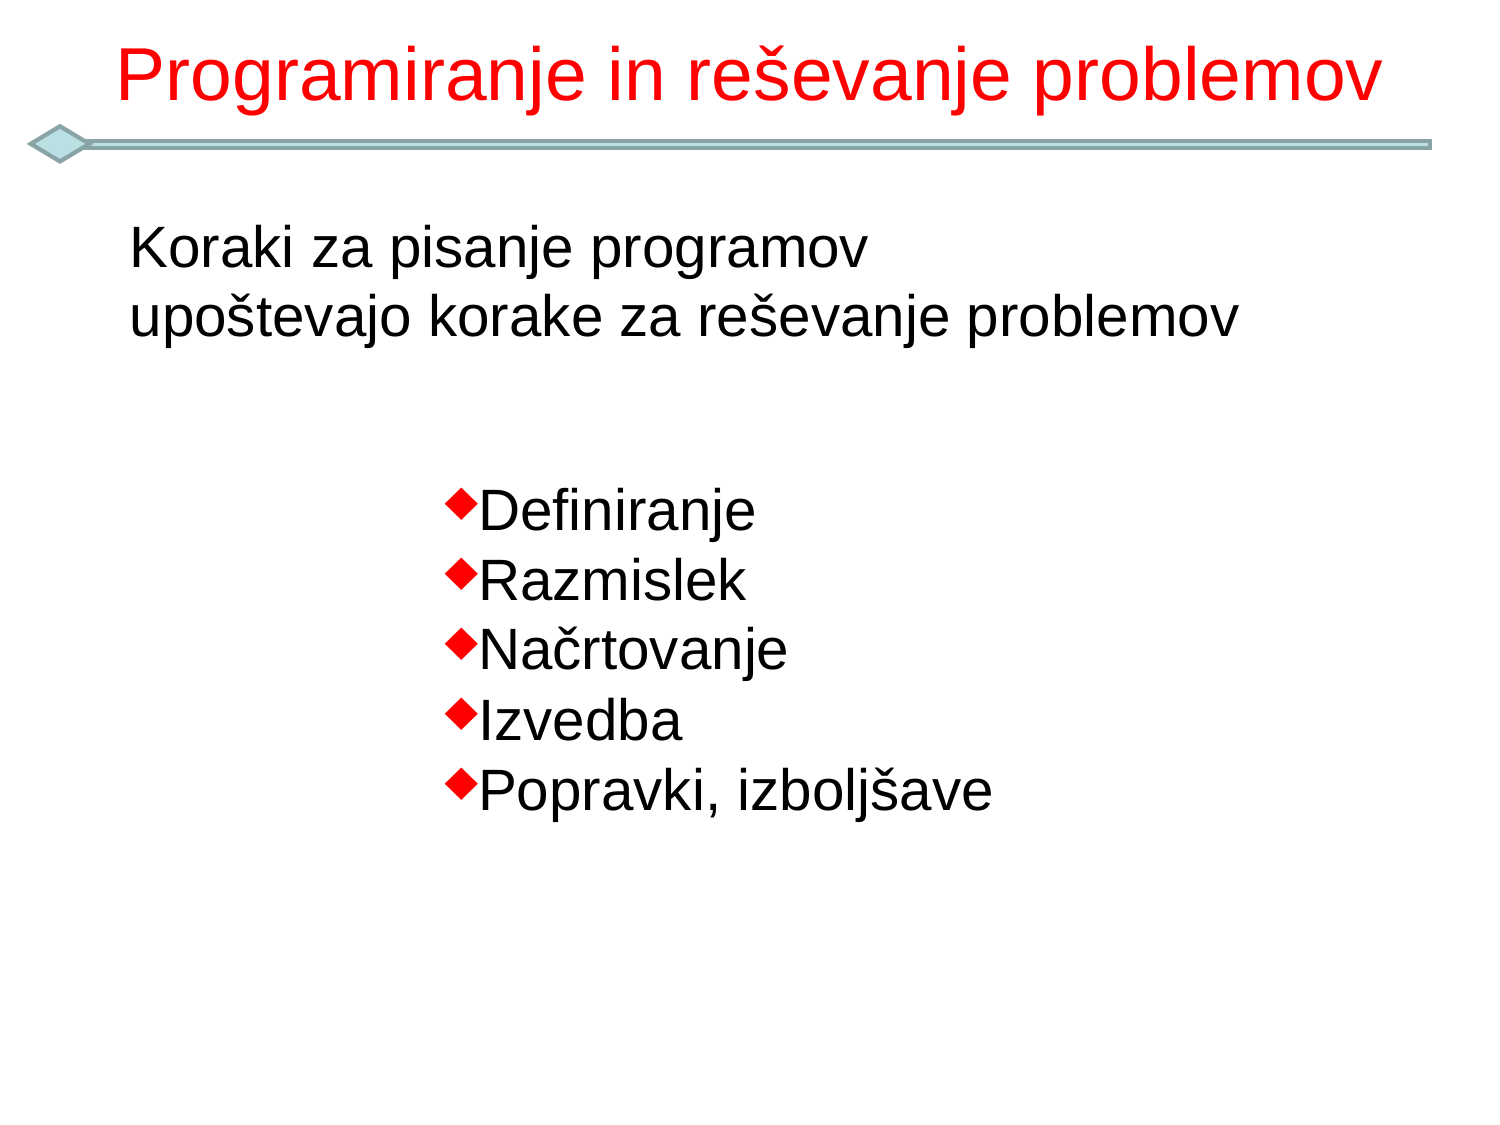

# Programiranje in reševanje problemov
Koraki za pisanje programov
upoštevajo korake za reševanje problemov
Definiranje
Razmislek
Načrtovanje
Izvedba
Popravki, izboljšave